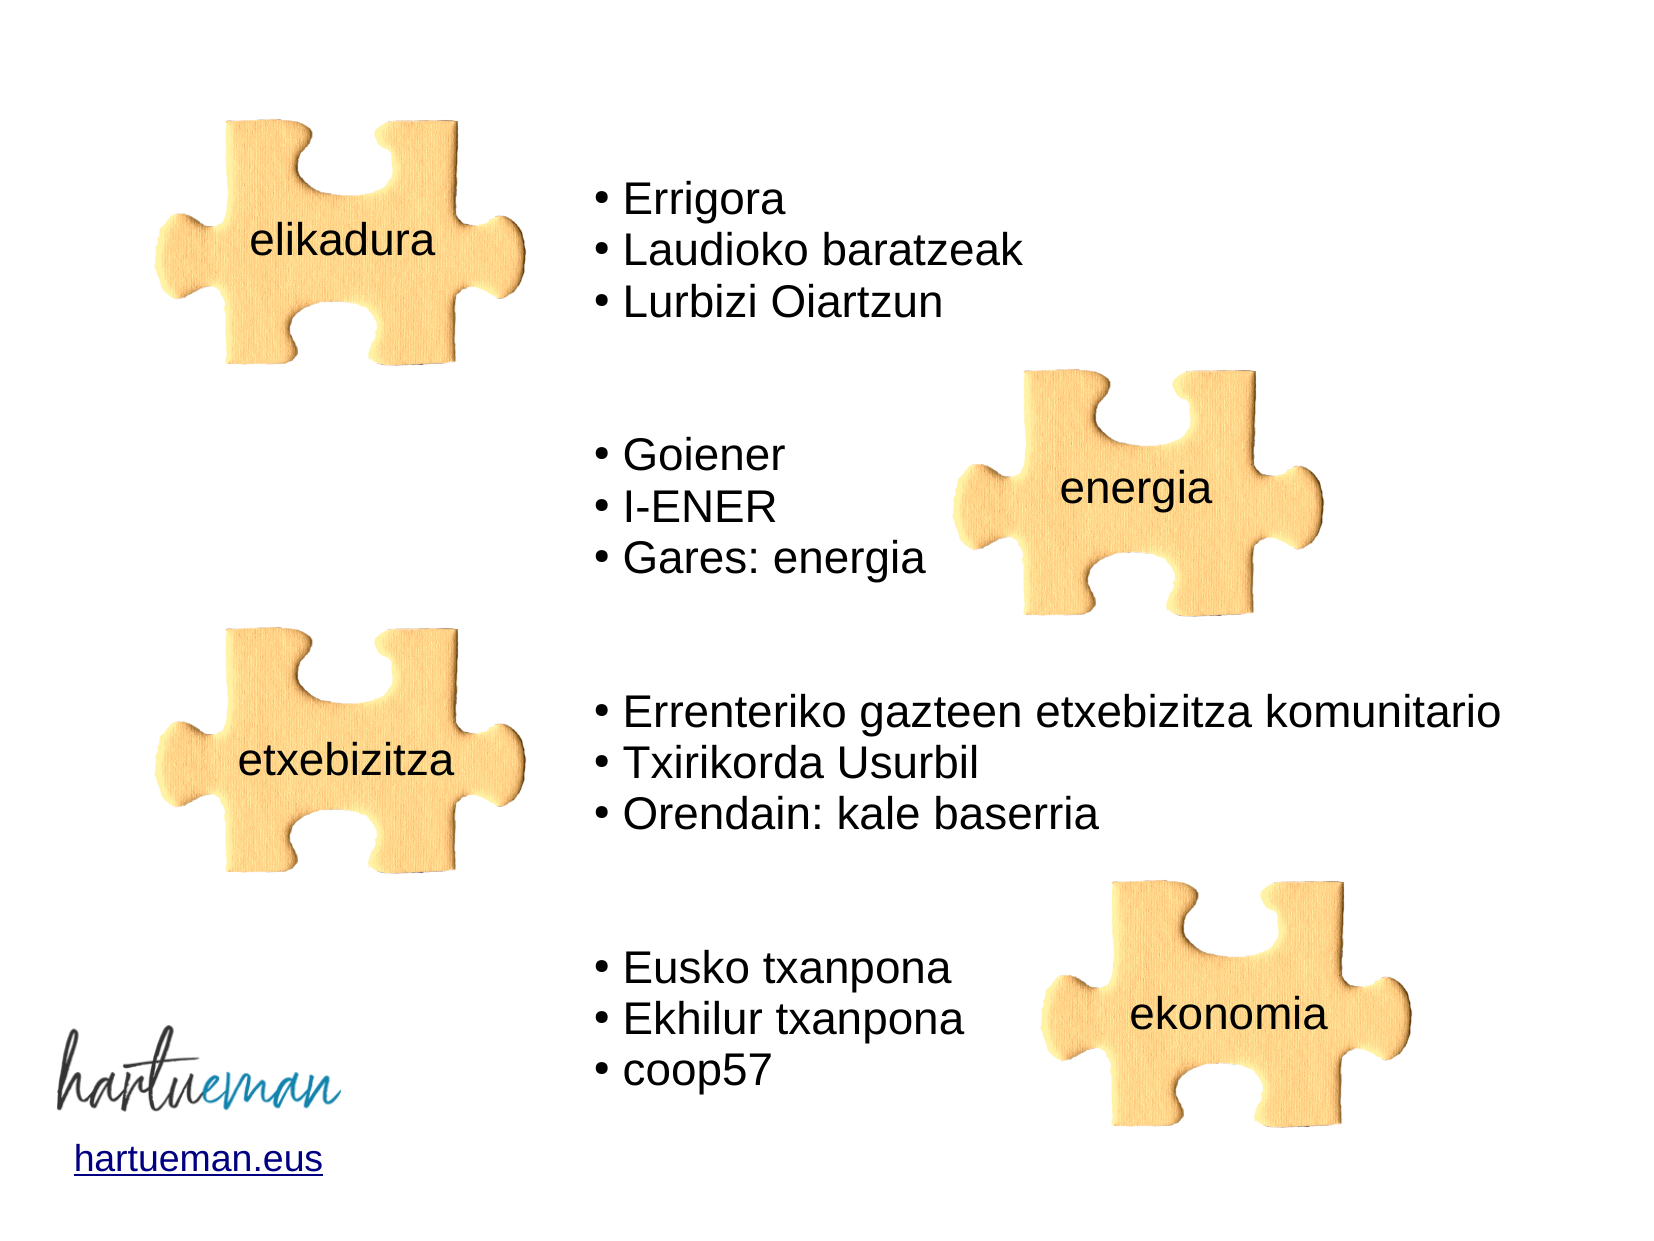

Errigora
 Laudioko baratzeak
 Lurbizi Oiartzun
 Goiener
 I-ENER
 Gares: energia
 Errenteriko gazteen etxebizitza komunitario
 Txirikorda Usurbil
 Orendain: kale baserria
 Eusko txanpona
 Ekhilur txanpona
 coop57
elikadura
energia
etxebizitza
ekonomia
hartueman.eus